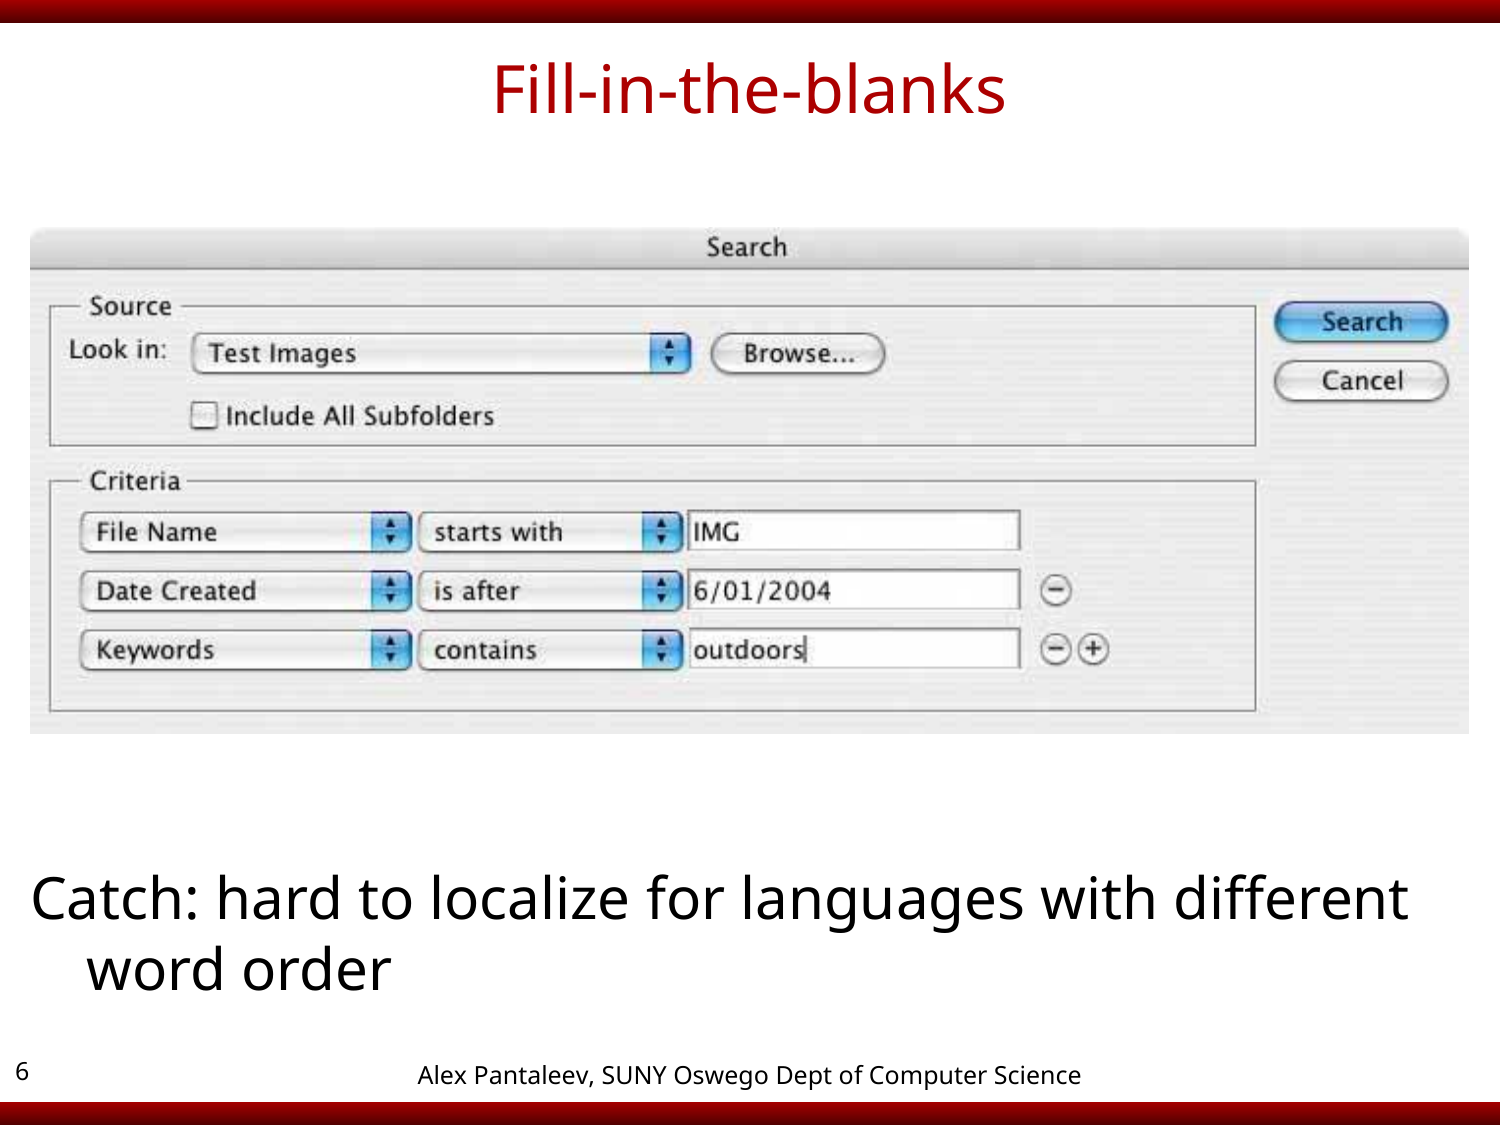

# Fill-in-the-blanks
6
Catch: hard to localize for languages with different word order